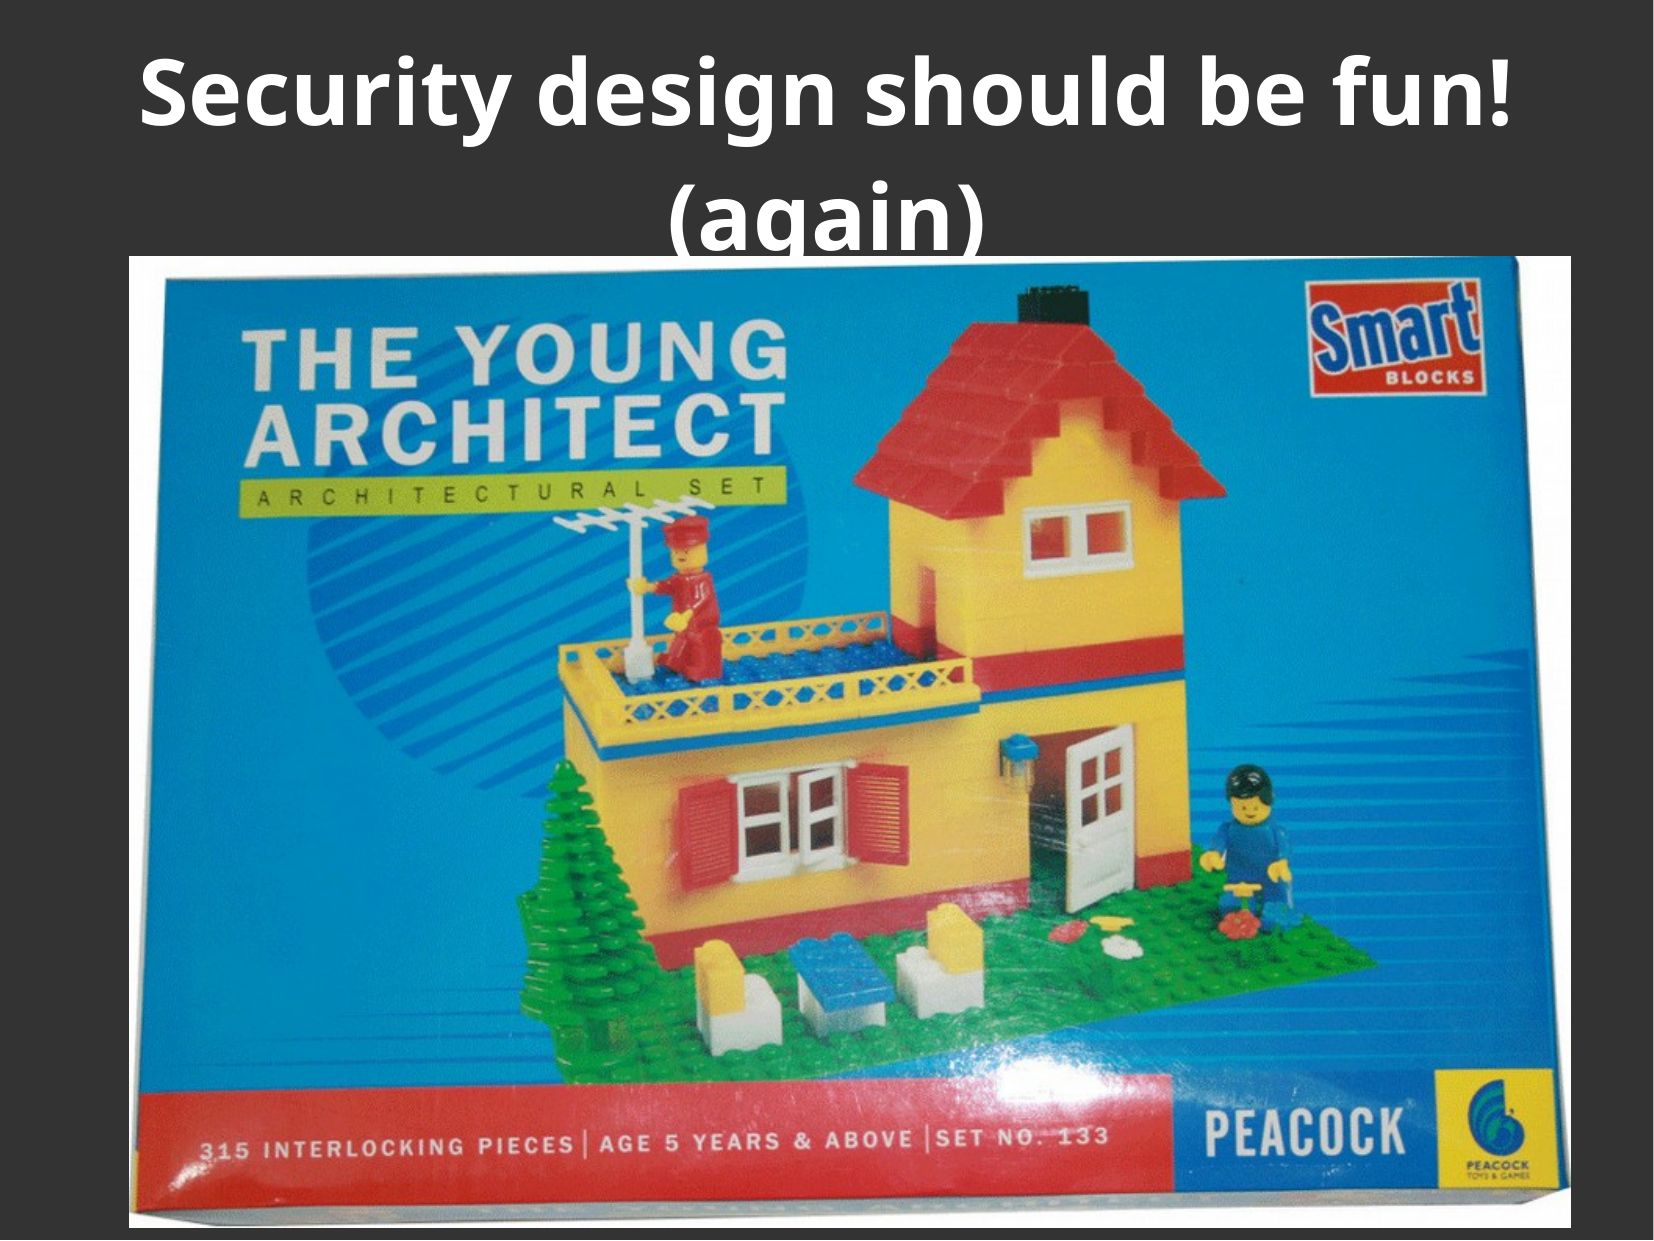

# Security design should be fun! (again)